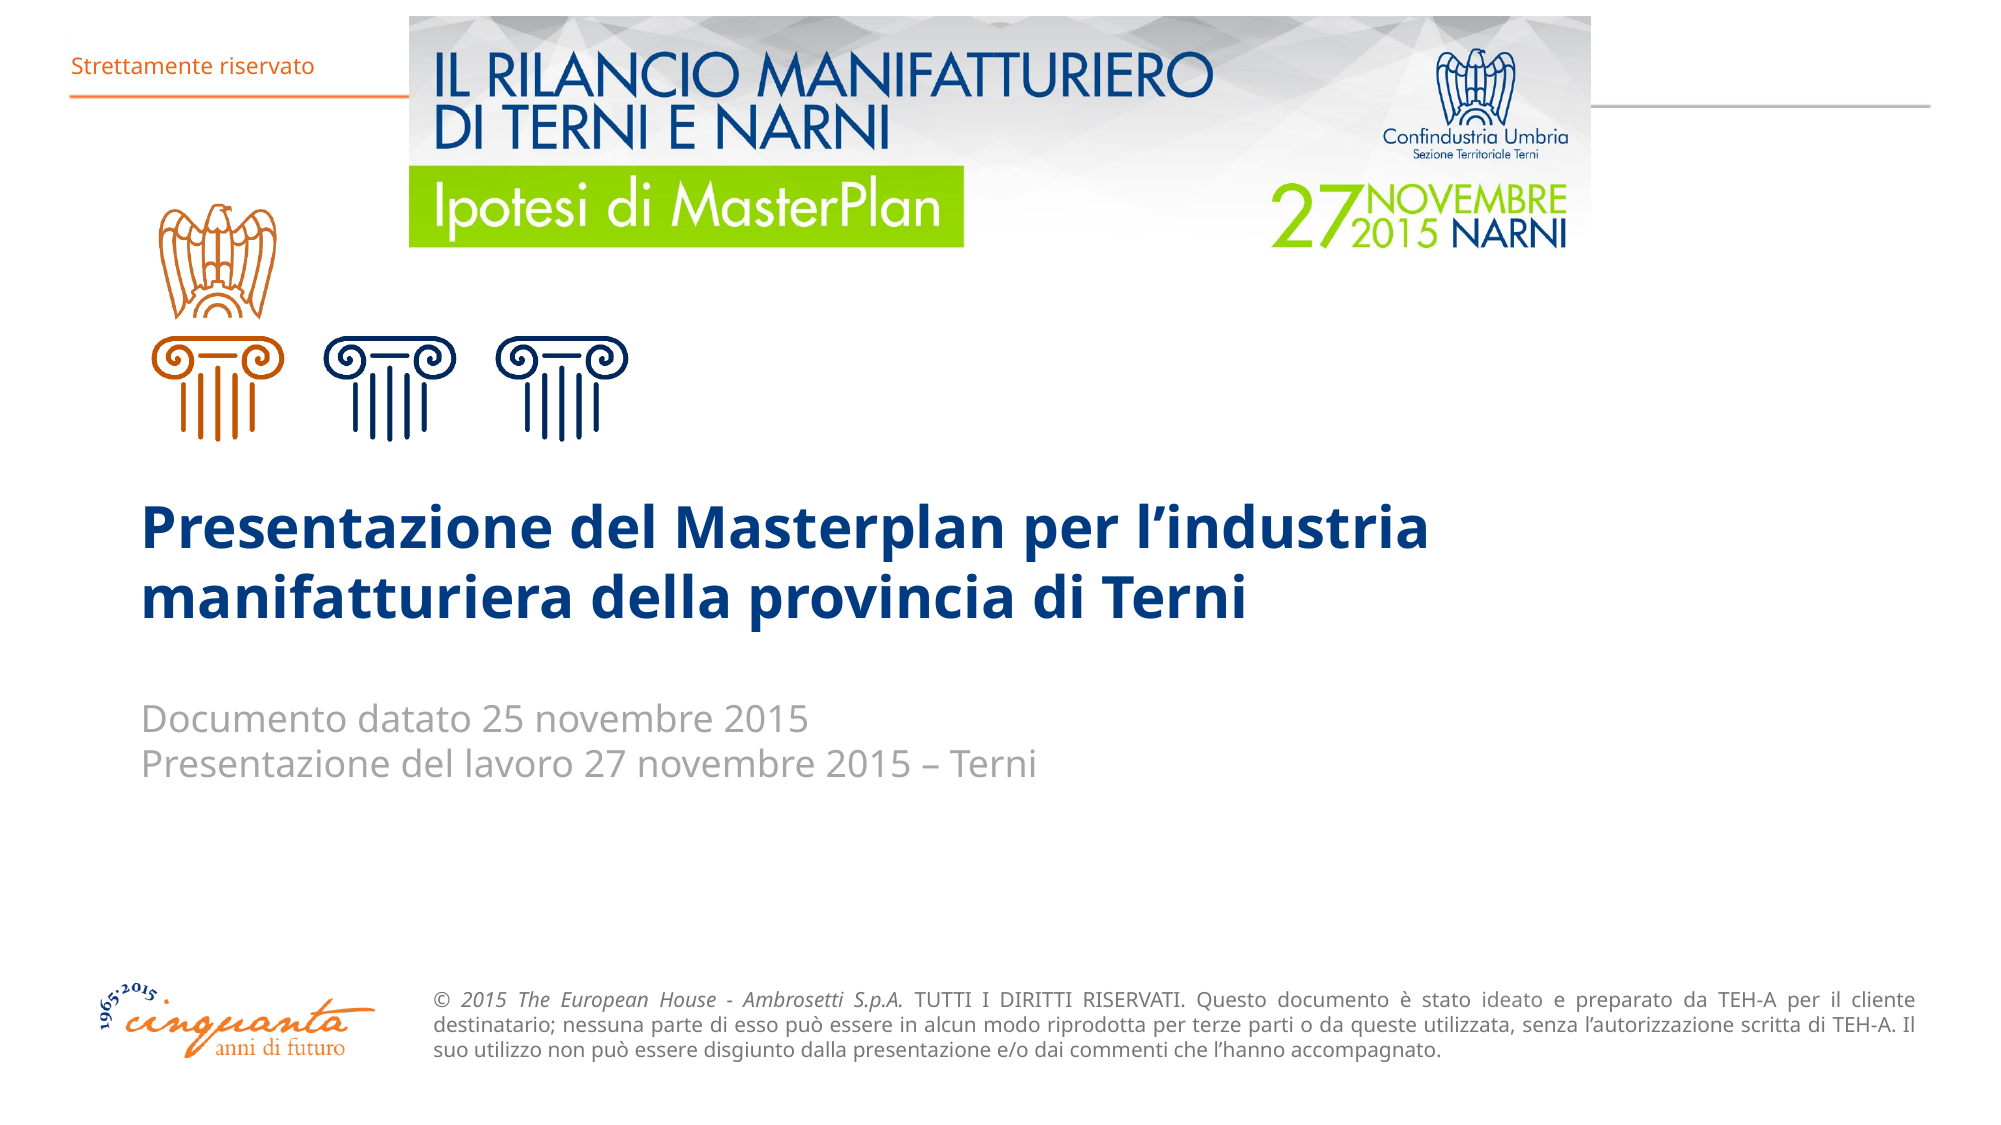

# Presentazione del Masterplan per l’industria manifatturiera della provincia di Terni
Documento datato 25 novembre 2015
Presentazione del lavoro 27 novembre 2015 – Terni